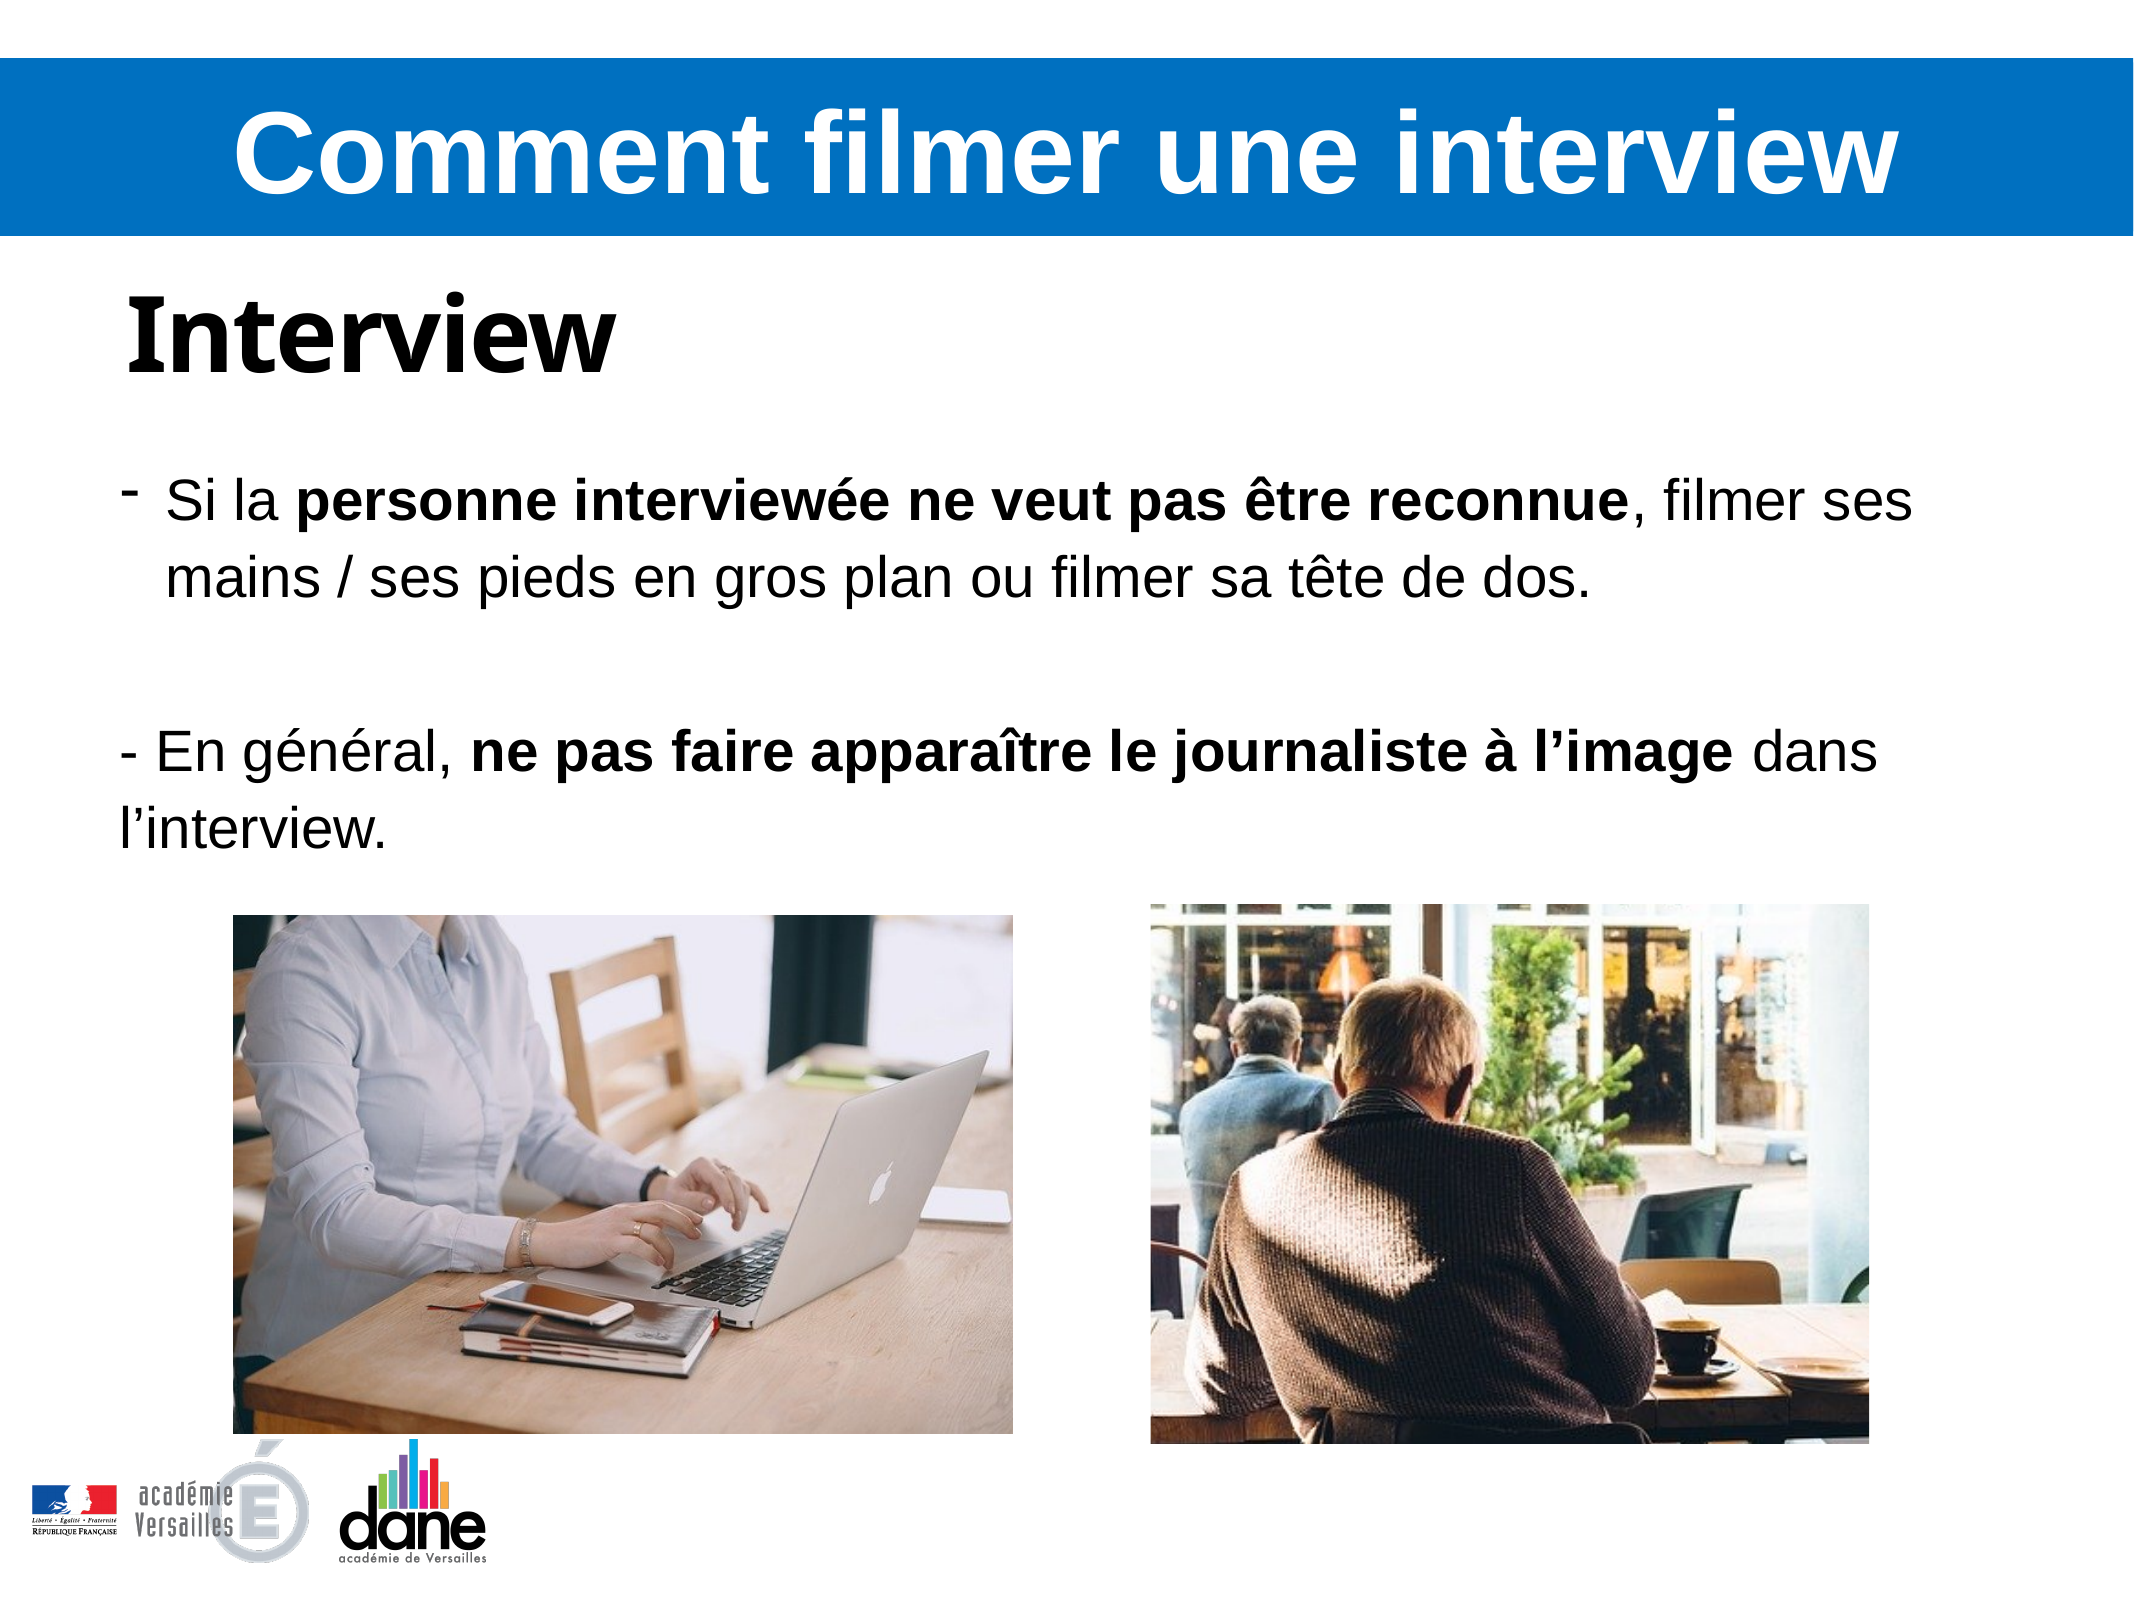

Comment filmer une interview
Interview
Si la personne interviewée ne veut pas être reconnue, filmer ses mains / ses pieds en gros plan ou filmer sa tête de dos.
- En général, ne pas faire apparaître le journaliste à l’image dans l’interview.